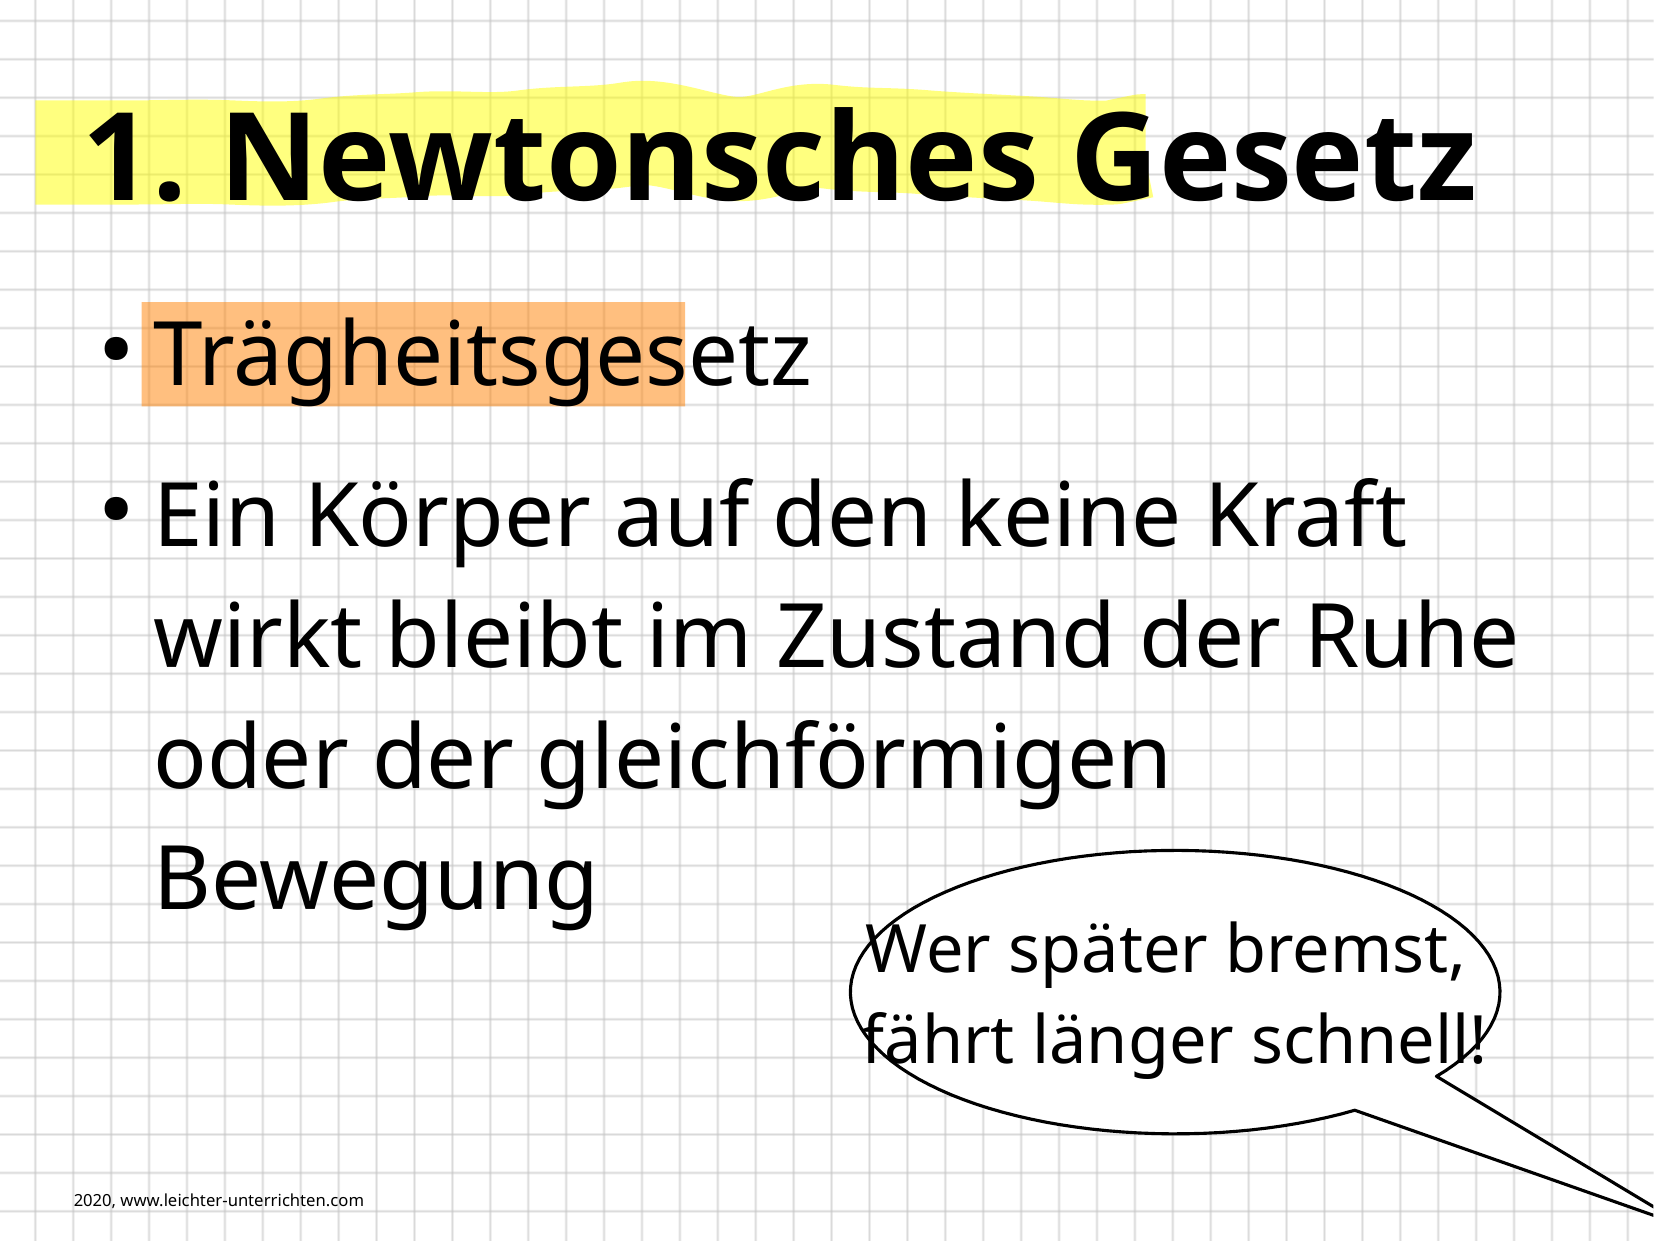

# 1. Newtonsches Gesetz
Trägheitsgesetz
Ein Körper auf den keine Kraft wirkt bleibt im Zustand der Ruhe oder der gleichförmigen Bewegung
Wer später bremst,
fährt länger schnell!